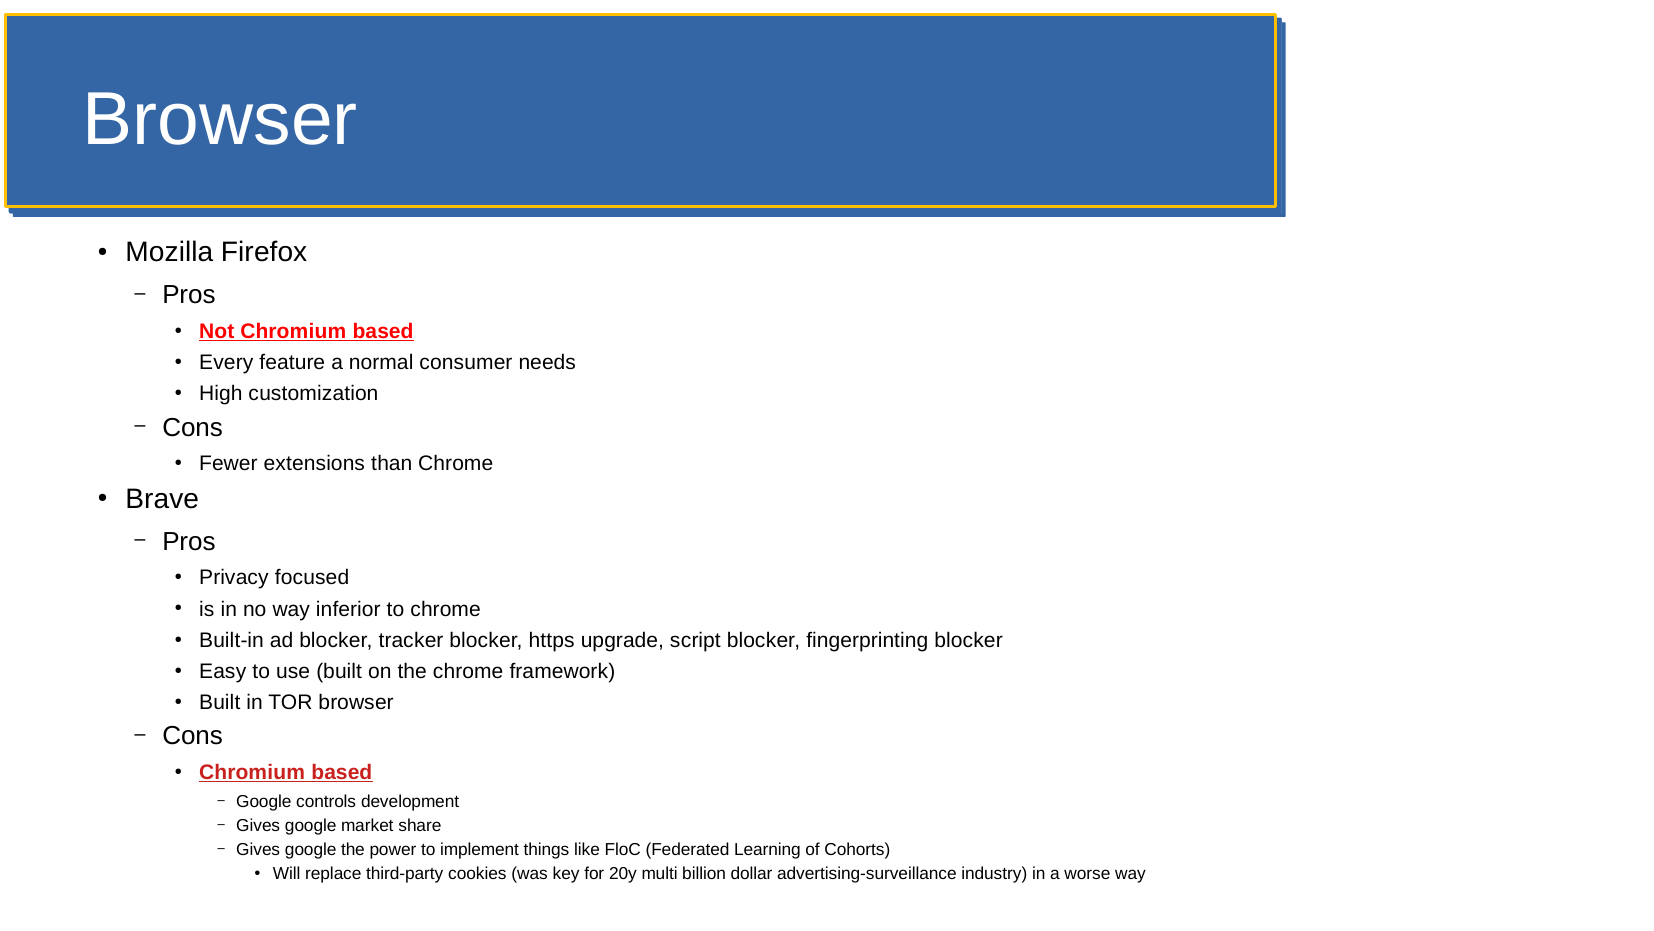

# Browser
Mozilla Firefox
Pros
Not Chromium based
Every feature a normal consumer needs
High customization
Cons
Fewer extensions than Chrome
Brave
Pros
Privacy focused
is in no way inferior to chrome
Built-in ad blocker, tracker blocker, https upgrade, script blocker, fingerprinting blocker
Easy to use (built on the chrome framework)
Built in TOR browser
Cons
Chromium based
Google controls development
Gives google market share
Gives google the power to implement things like FloC (Federated Learning of Cohorts)
Will replace third-party cookies (was key for 20y multi billion dollar advertising-surveillance industry) in a worse way